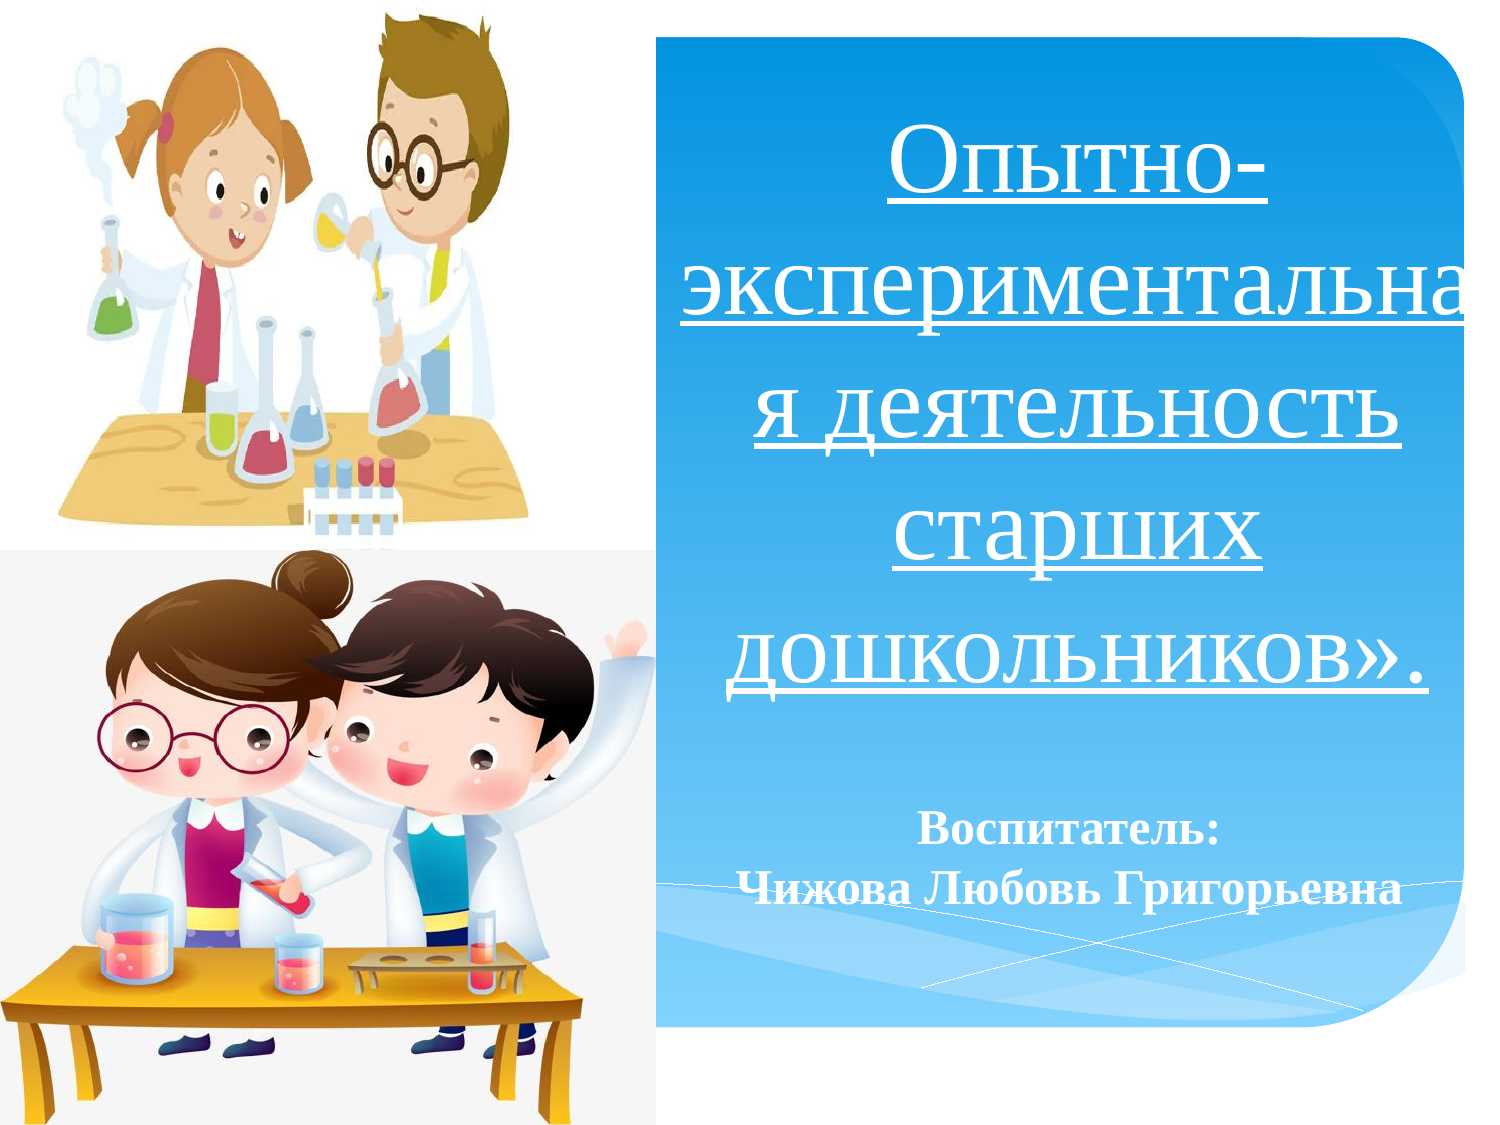

# Опытно-экспериментальная деятельность старших дошкольников».
Воспитатель:
Чижова Любовь Григорьевна